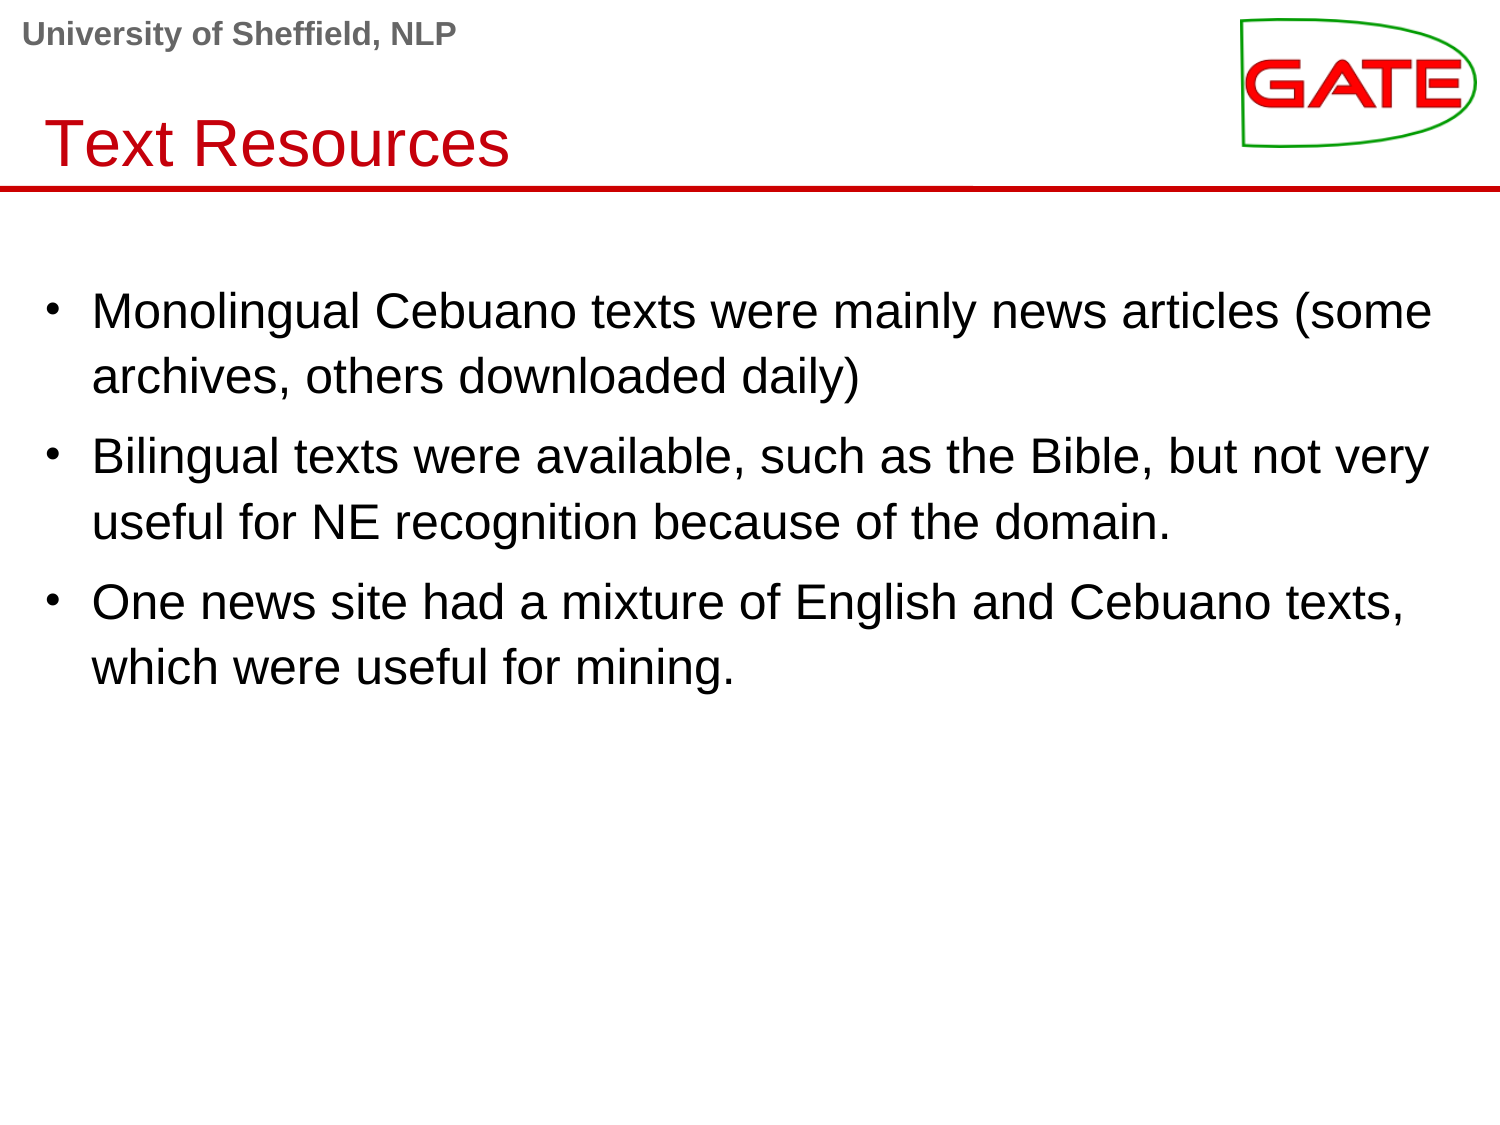

# Text Resources
Monolingual Cebuano texts were mainly news articles (some archives, others downloaded daily)
Bilingual texts were available, such as the Bible, but not very useful for NE recognition because of the domain.
One news site had a mixture of English and Cebuano texts, which were useful for mining.